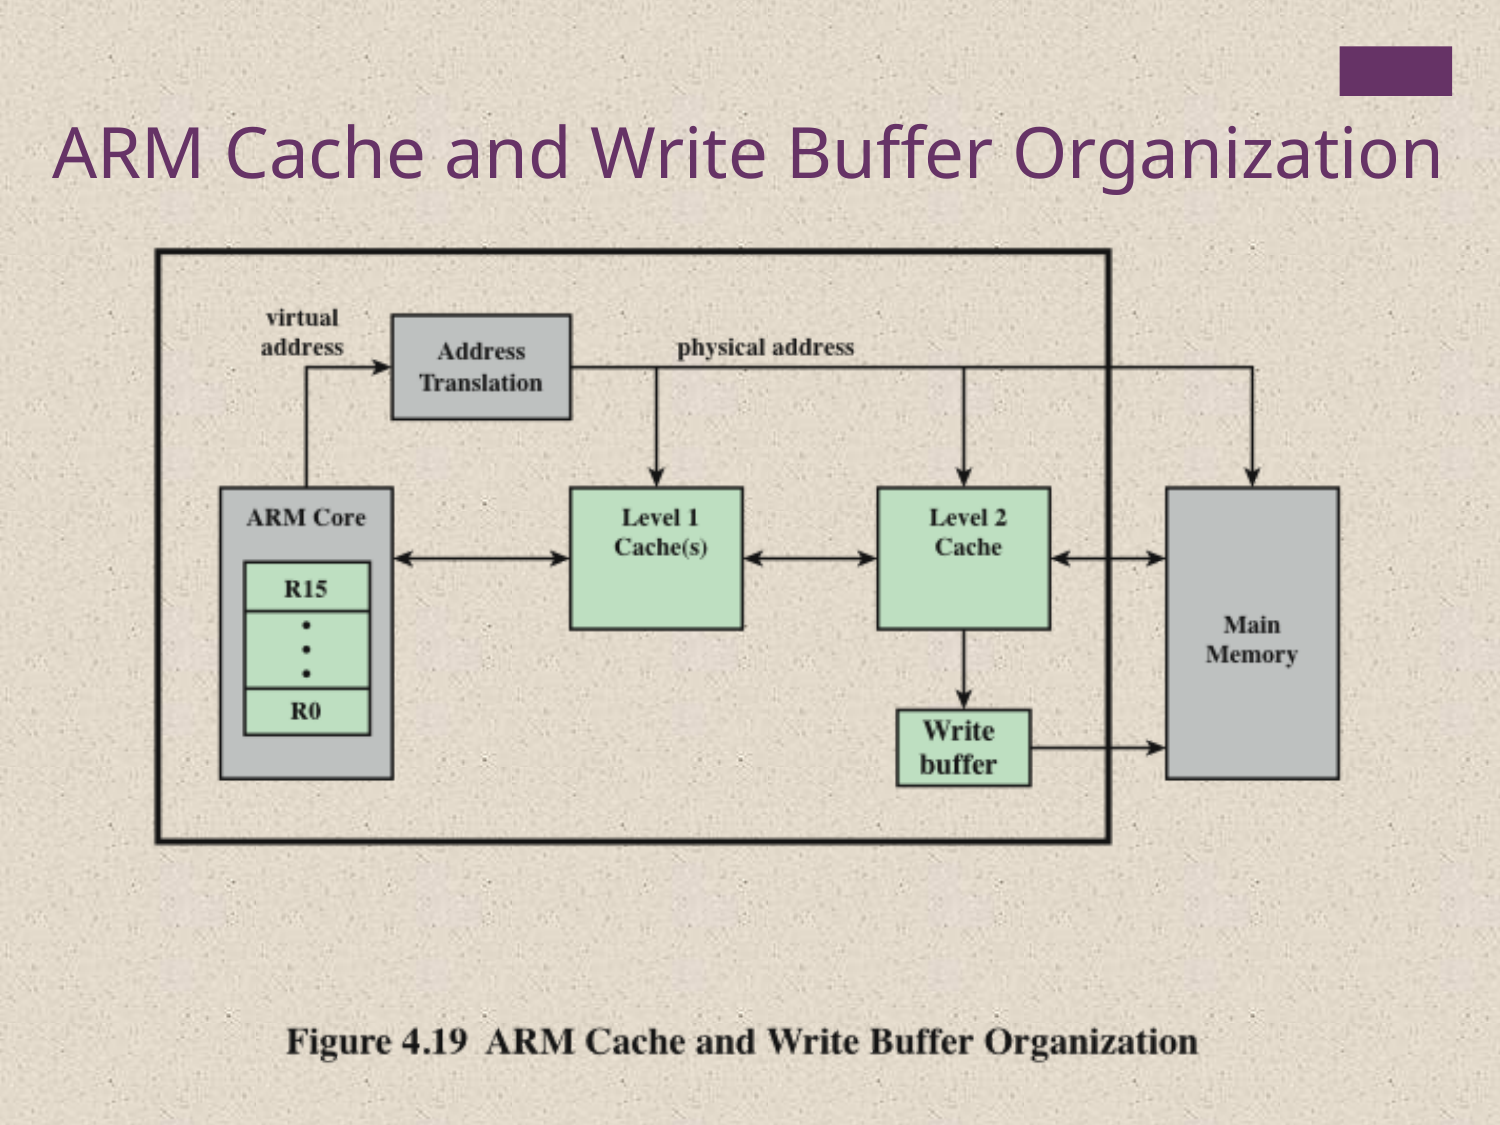

# ARM Cache and Write Buffer Organization